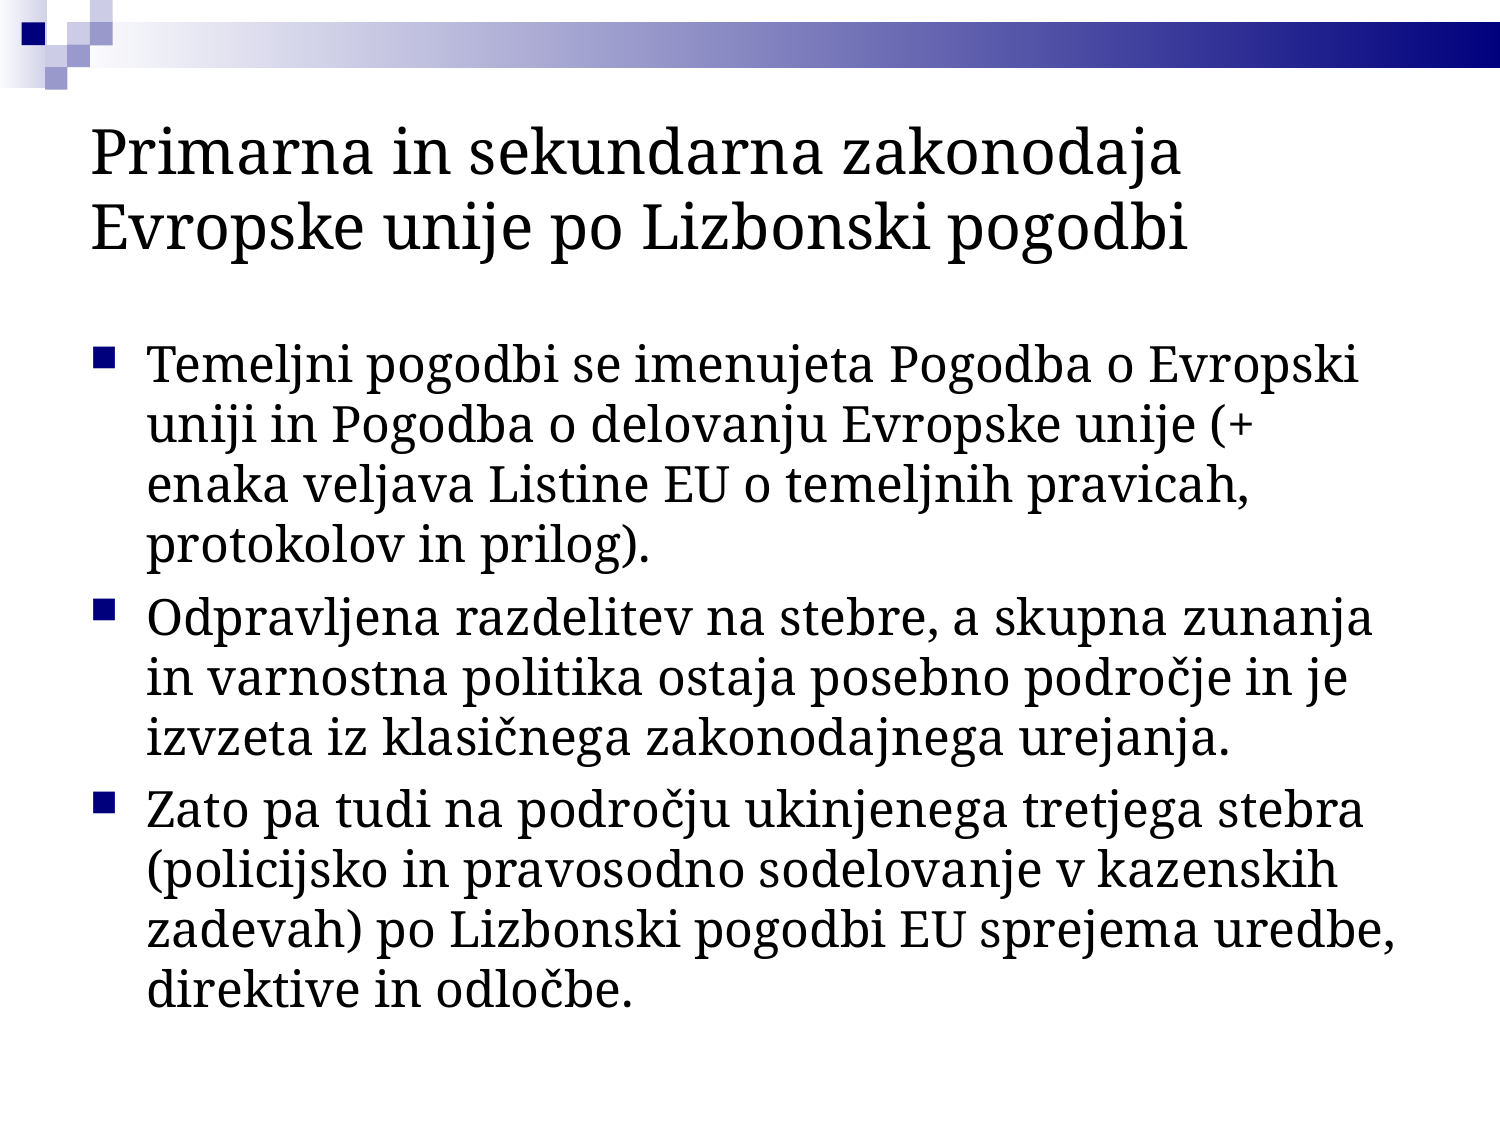

# Primarna in sekundarna zakonodaja Evropske unije po Lizbonski pogodbi
Temeljni pogodbi se imenujeta Pogodba o Evropski uniji in Pogodba o delovanju Evropske unije (+ enaka veljava Listine EU o temeljnih pravicah, protokolov in prilog).
Odpravljena razdelitev na stebre, a skupna zunanja in varnostna politika ostaja posebno področje in je izvzeta iz klasičnega zakonodajnega urejanja.
Zato pa tudi na področju ukinjenega tretjega stebra (policijsko in pravosodno sodelovanje v kazenskih zadevah) po Lizbonski pogodbi EU sprejema uredbe, direktive in odločbe.